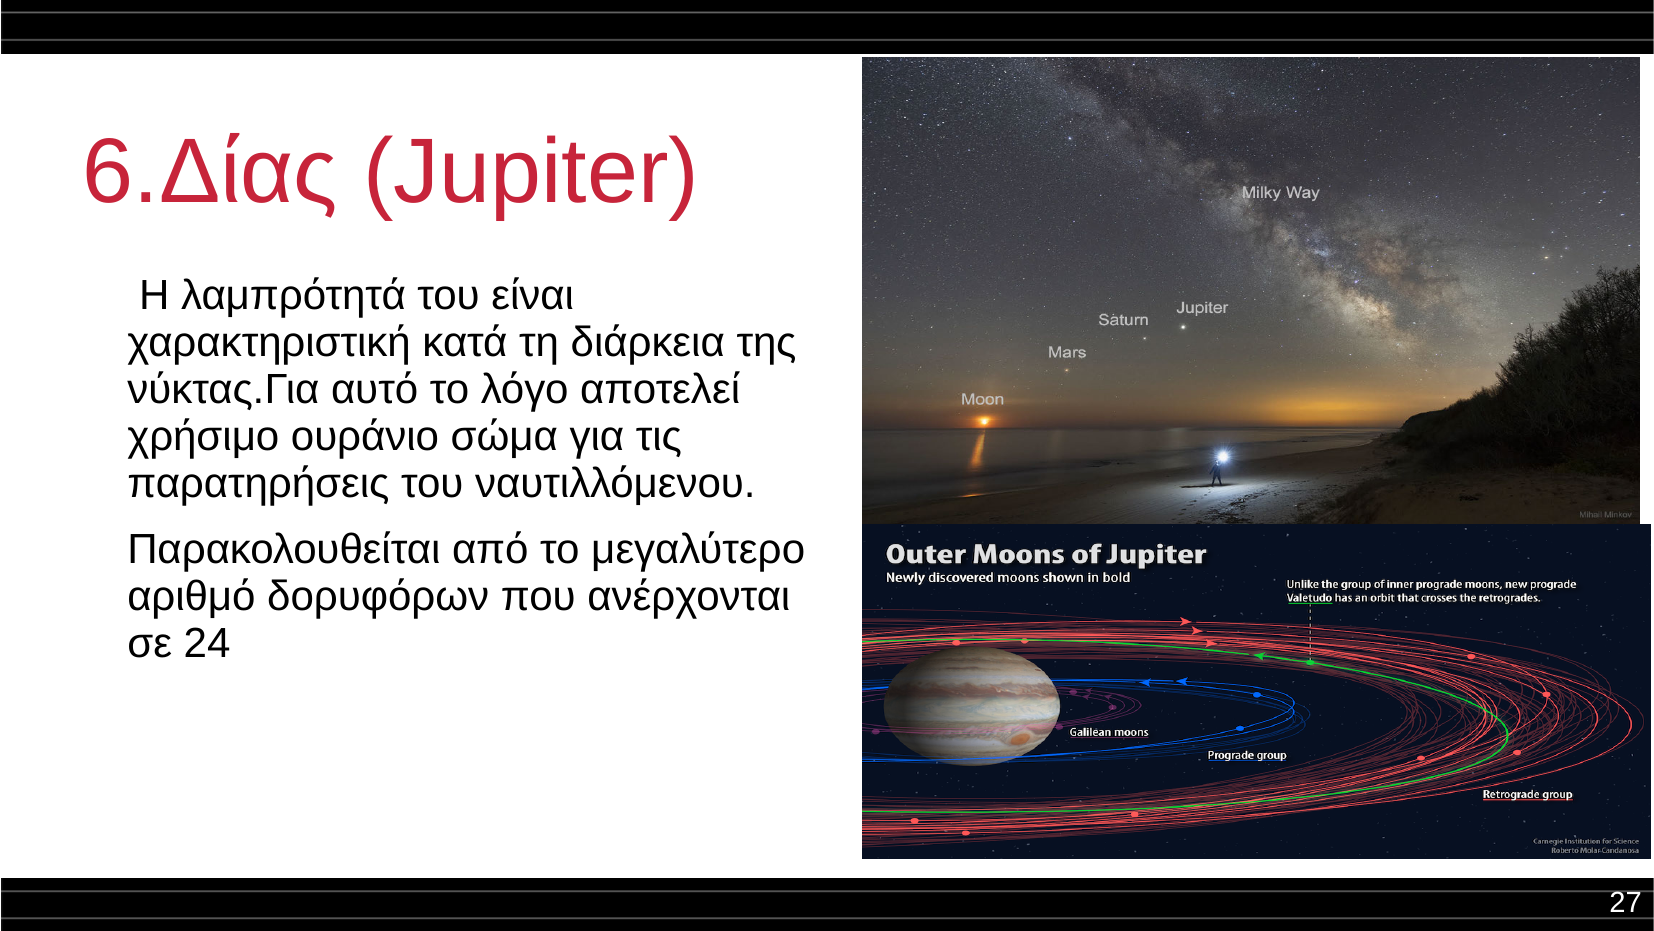

# 6.Δίας (Jupiter)
 Η λαμπρότητά του είναι χαρακτηριστική κατά τη διάρκεια της νύκτας.Για αυτό το λόγο αποτελεί χρήσιμο ουράνιο σώμα για τις παρατηρήσεις του ναυτιλλόμενου.
Παρακολουθείται από το μεγαλύτερο αριθμό δορυφόρων που ανέρχονται σε 24